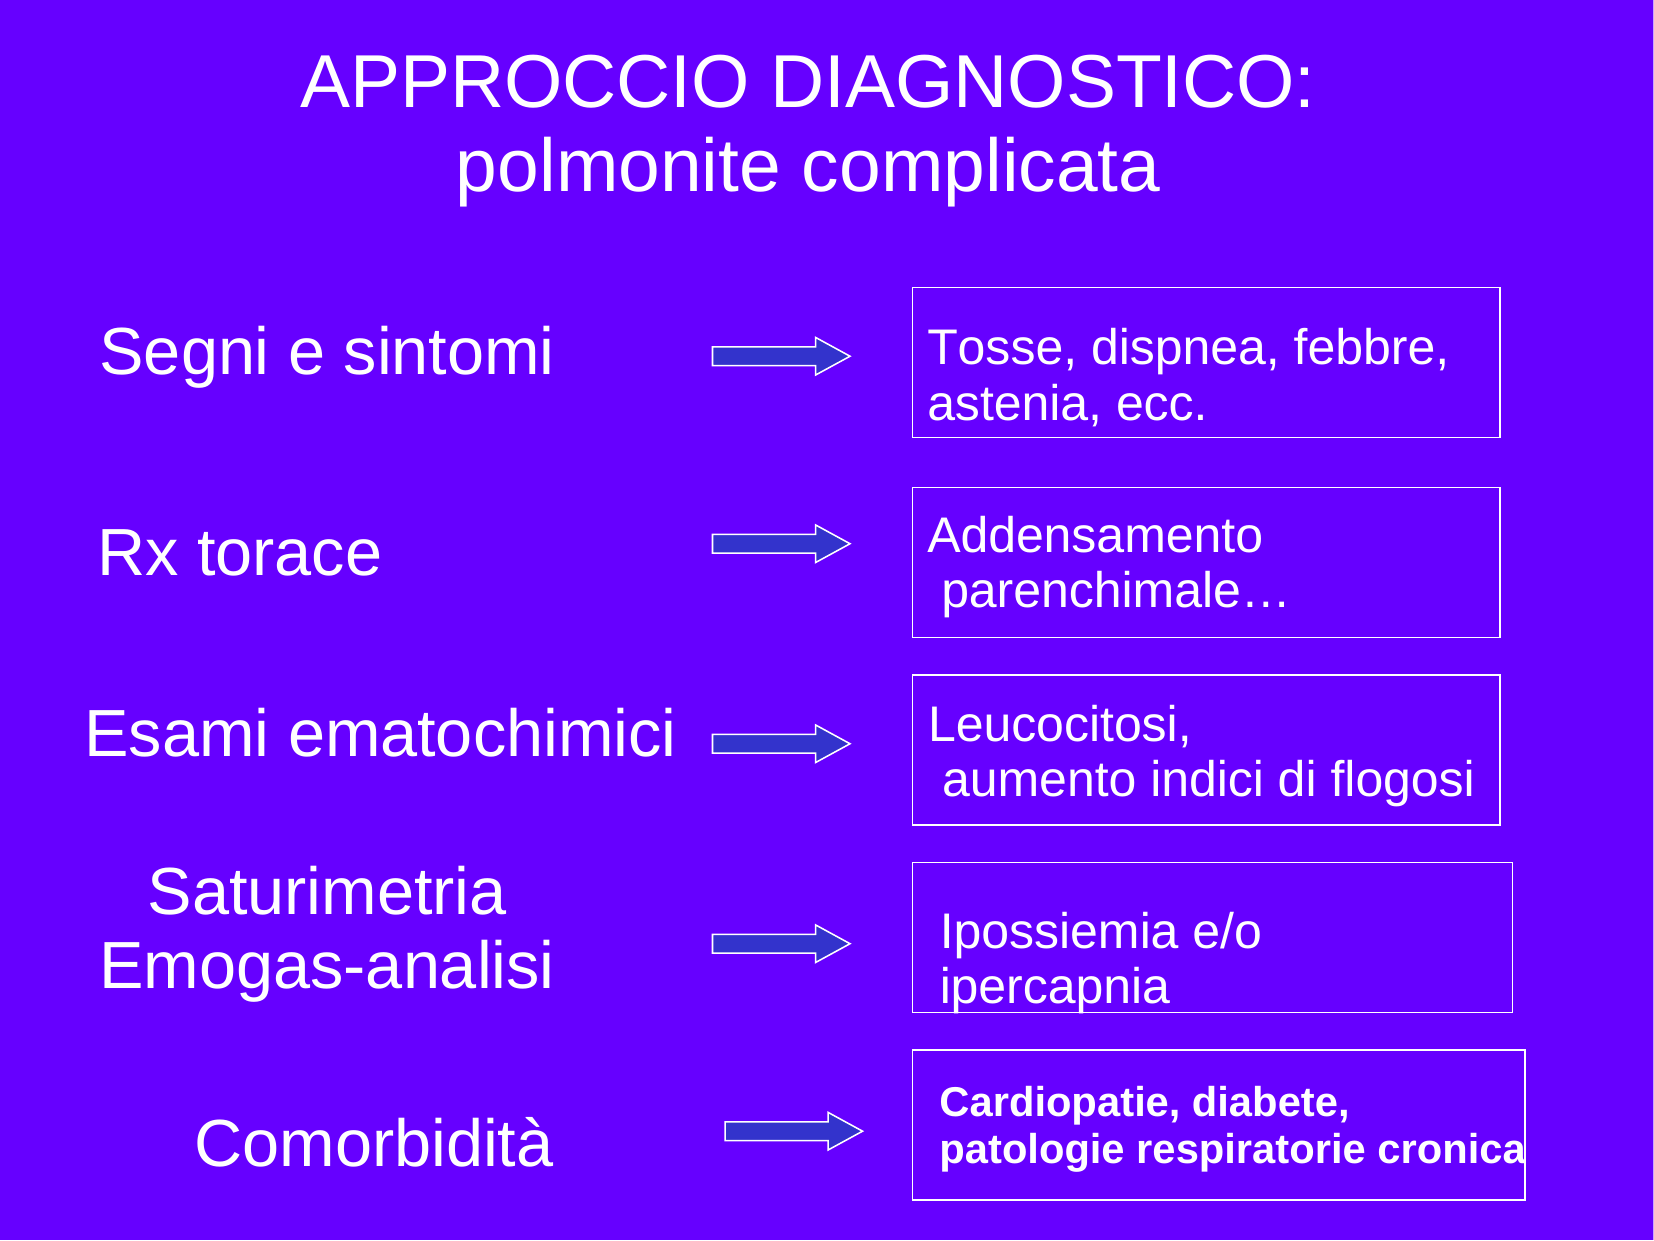

APPROCCIO DIAGNOSTICO:
polmonite complicata
Segni e sintomi
Tosse, dispnea, febbre, astenia, ecc.
# Rx torace
Addensamento
 parenchimale…
Leucocitosi,
 aumento indici di flogosi
Esami ematochimici
 Saturimetria
Emogas-analisi
Ipossiemia e/o ipercapnia
Cardiopatie, diabete,
patologie respiratorie cronica
 Comorbidità